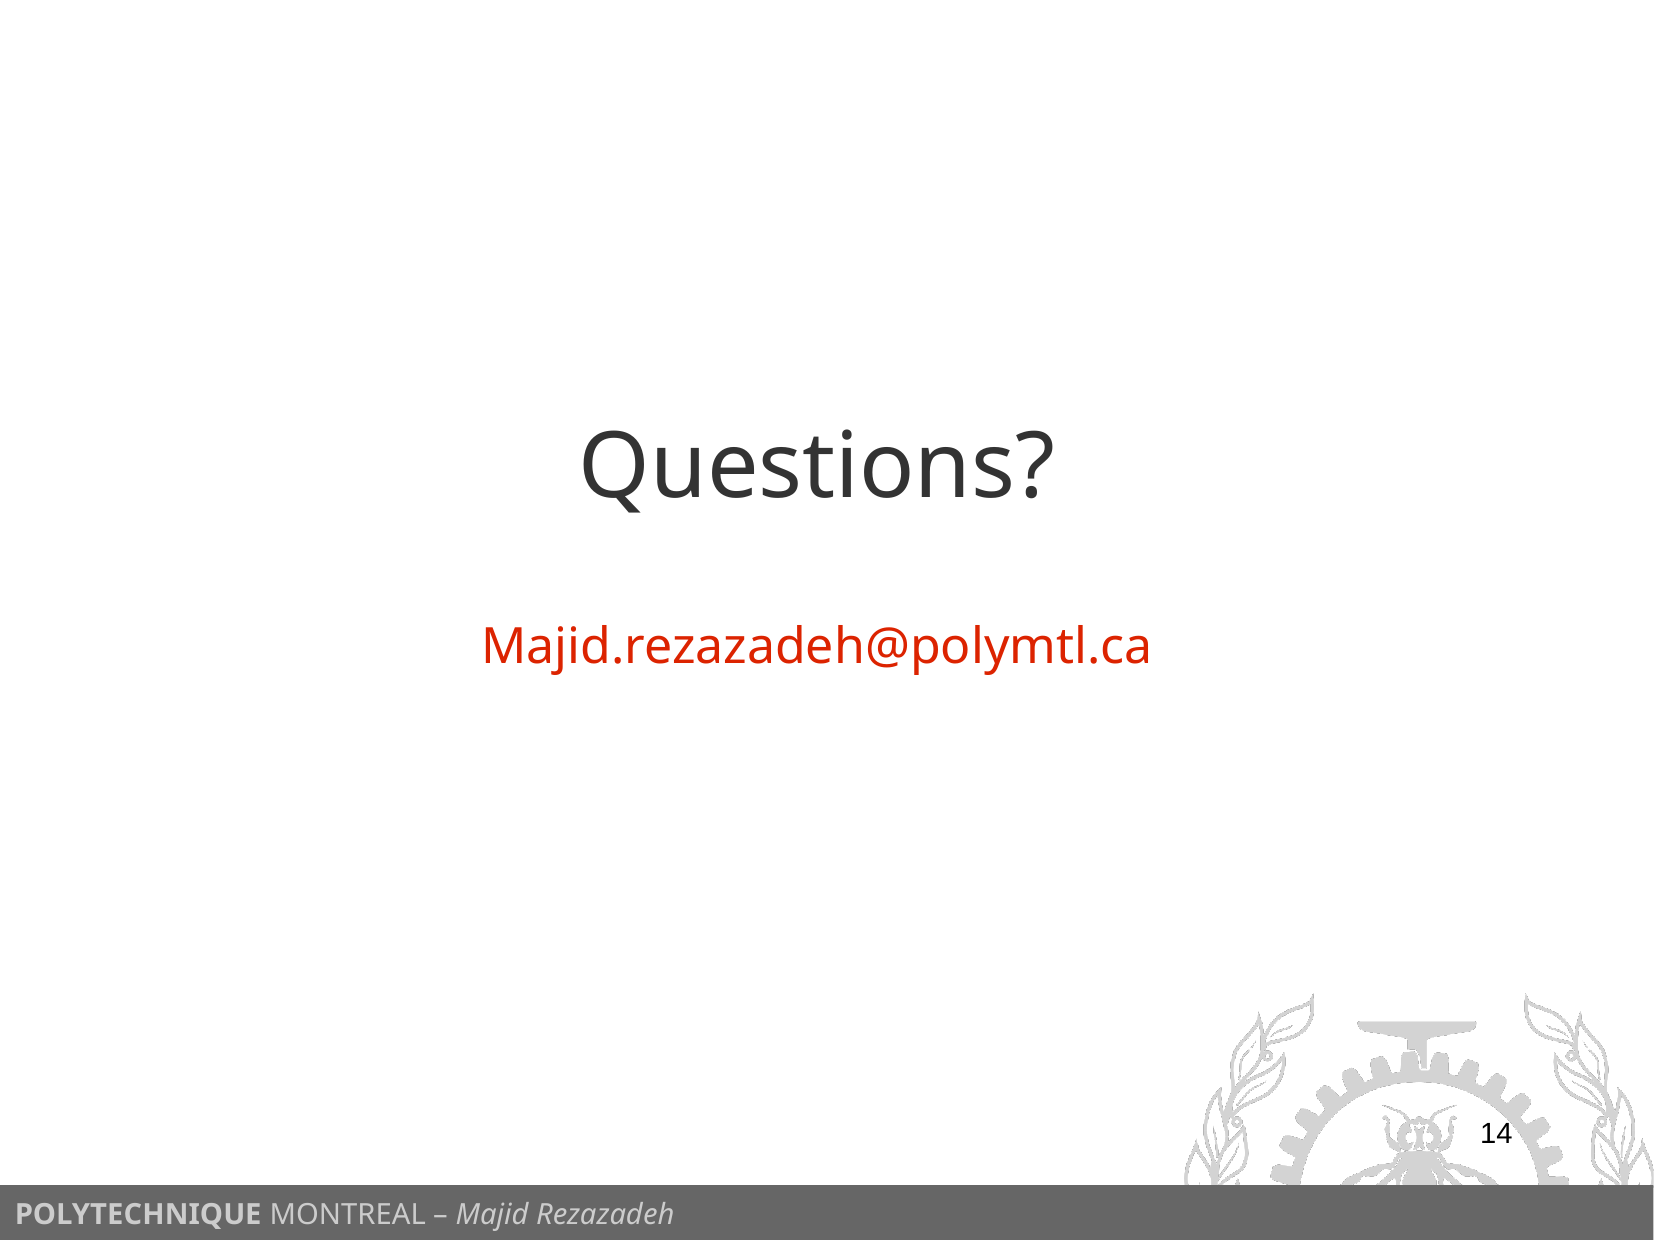

Questions?
Majid.rezazadeh@polymtl.ca
14
POLYTECHNIQUE MONTREAL – Majid Rezazadeh